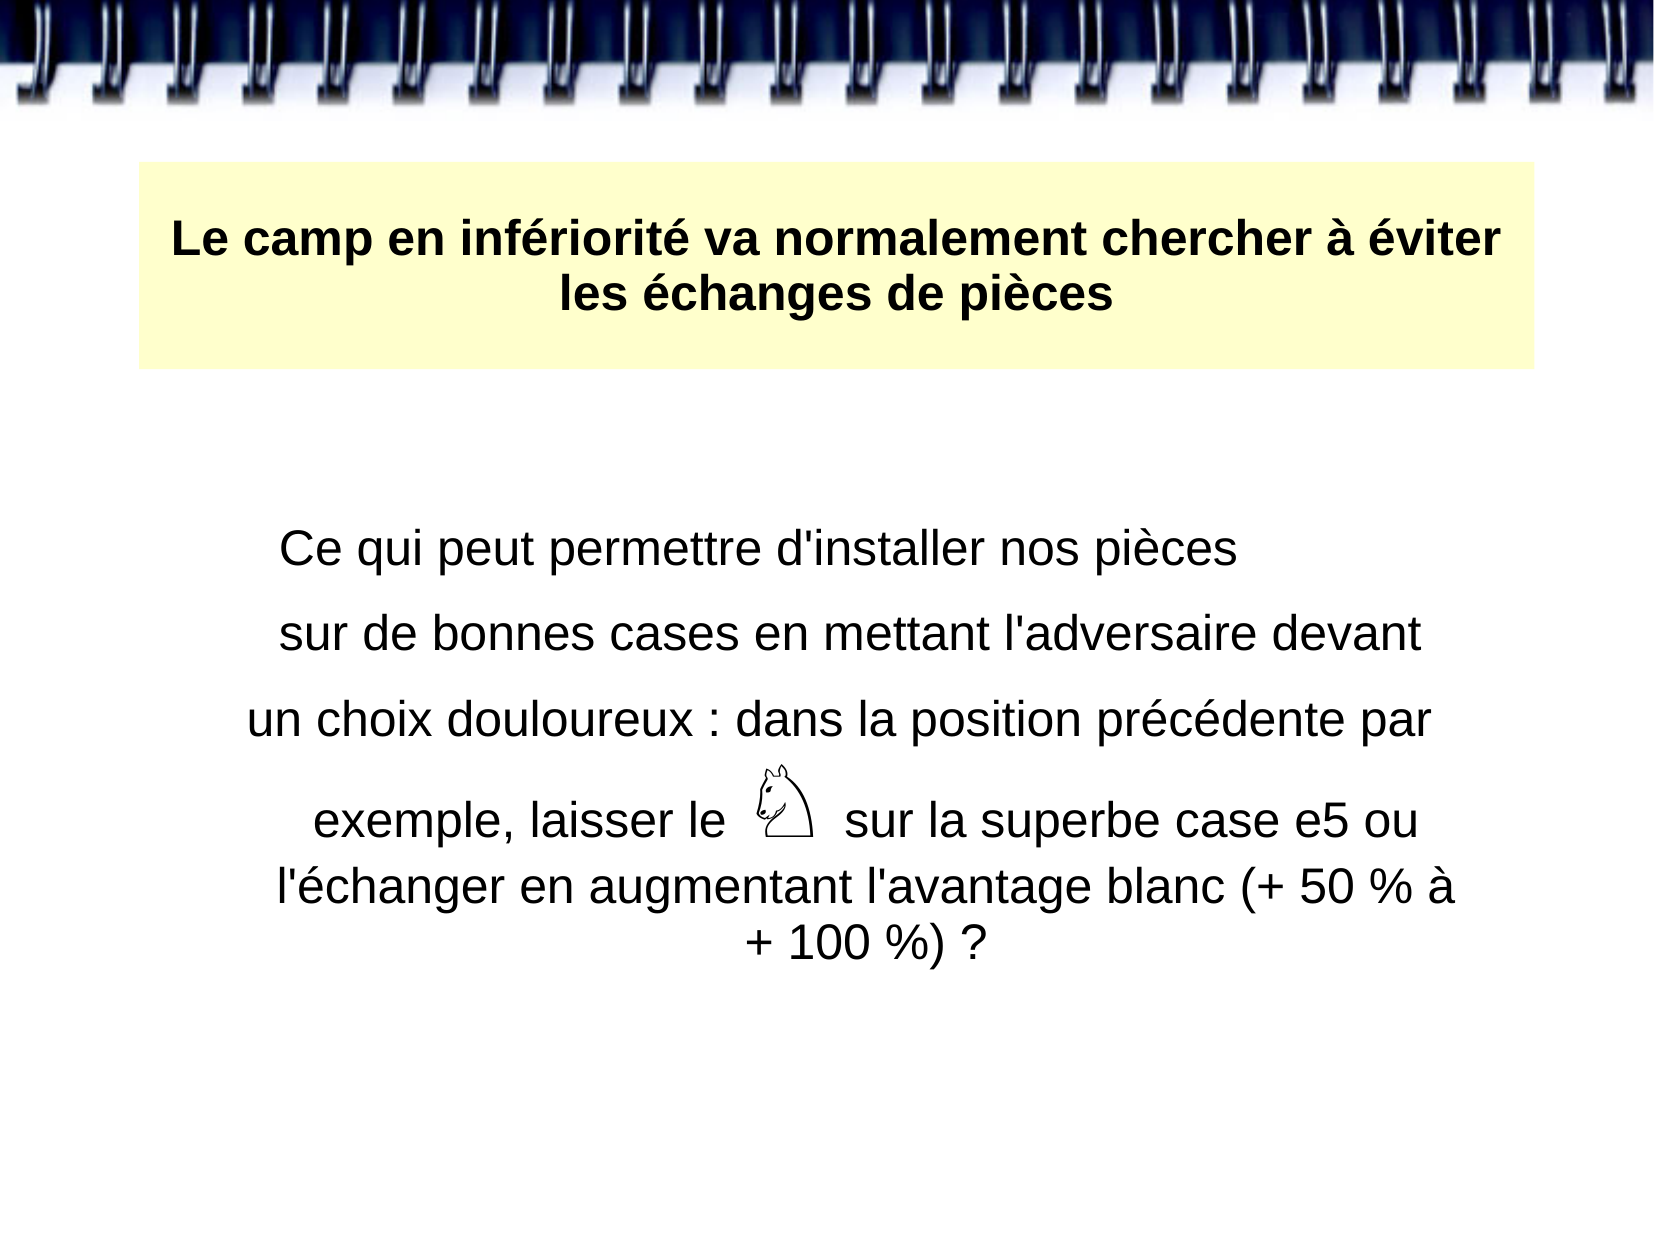

# Le camp en infériorité va normalement chercher à éviter les échanges de pièces
Ce qui peut permettre d'installer nos pièces
sur de bonnes cases en mettant l'adversaire devant
un choix douloureux : dans la position précédente par exemple, laisser le ♘ sur la superbe case e5 ou l'échanger en augmentant l'avantage blanc (+ 50 % à + 100 %) ?